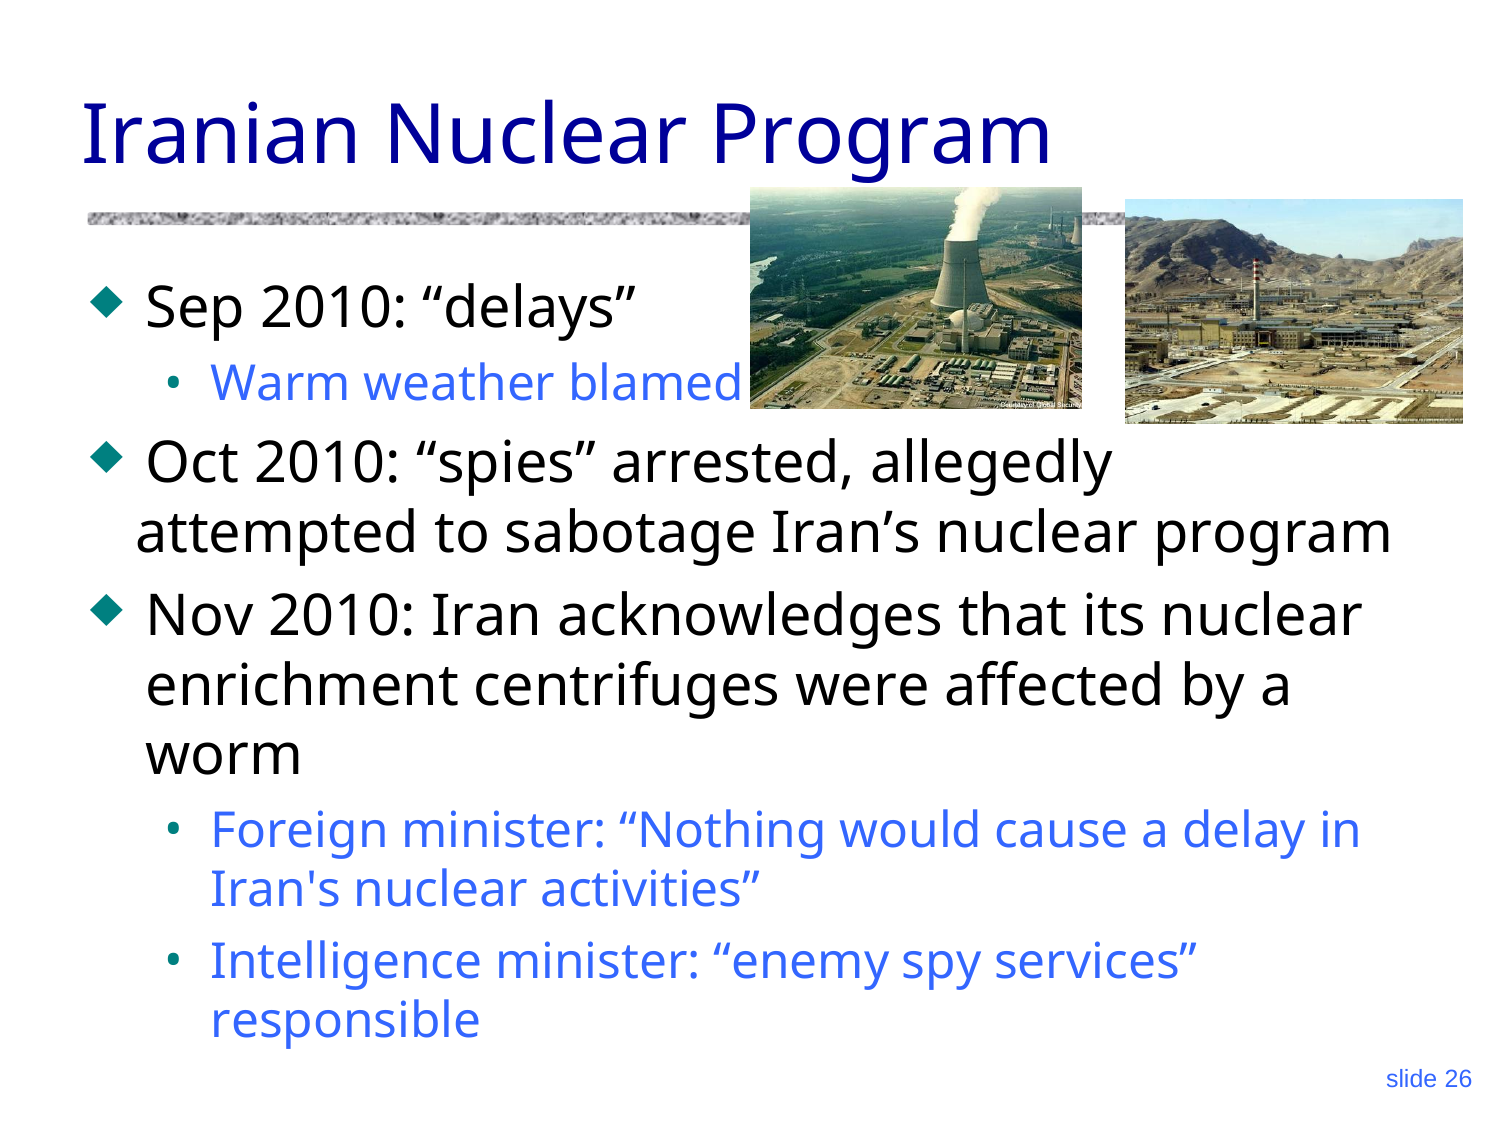

# Iranian Nuclear Program
Sep 2010: “delays”
Warm weather blamed
Oct 2010: “spies” arrested, allegedly
 attempted to sabotage Iran’s nuclear program
Nov 2010: Iran acknowledges that its nuclear enrichment centrifuges were affected by a worm
Foreign minister: “Nothing would cause a delay in Iran's nuclear activities”
Intelligence minister: “enemy spy services” responsible
slide